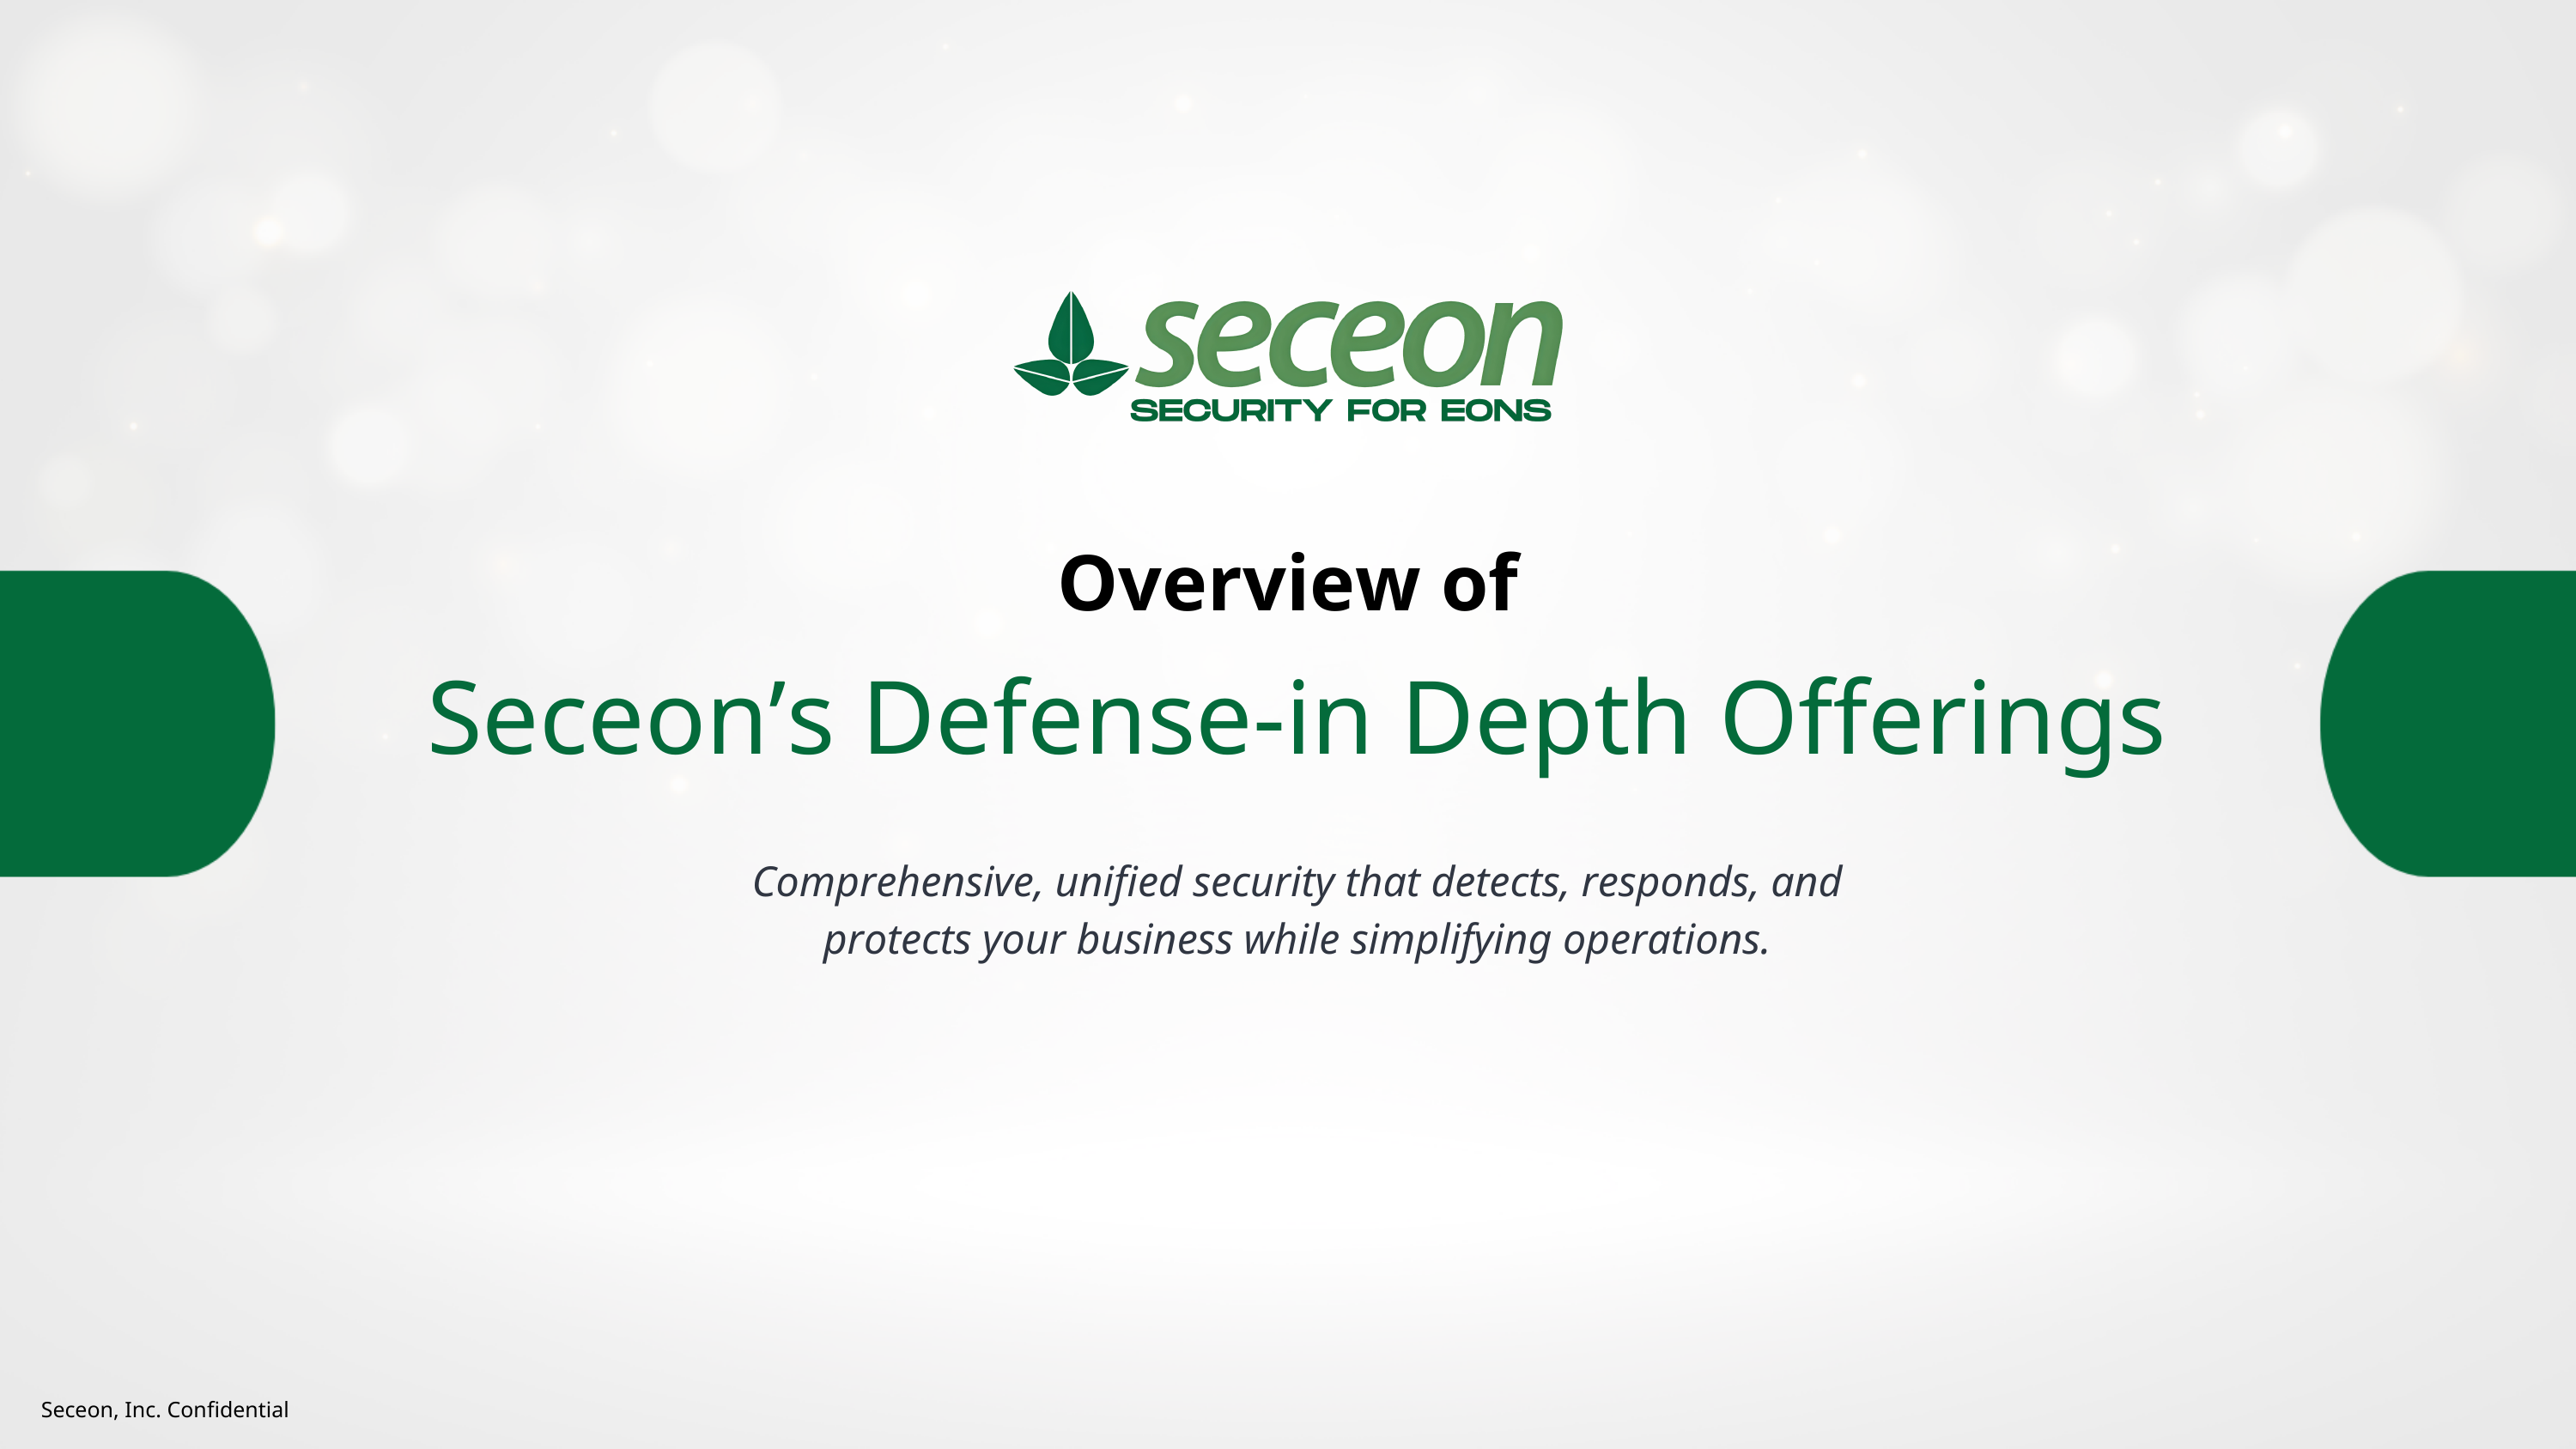

Overview of
Seceon’s Defense-in Depth Offerings​
Comprehensive, unified security that detects, responds, and protects your business while simplifying operations.